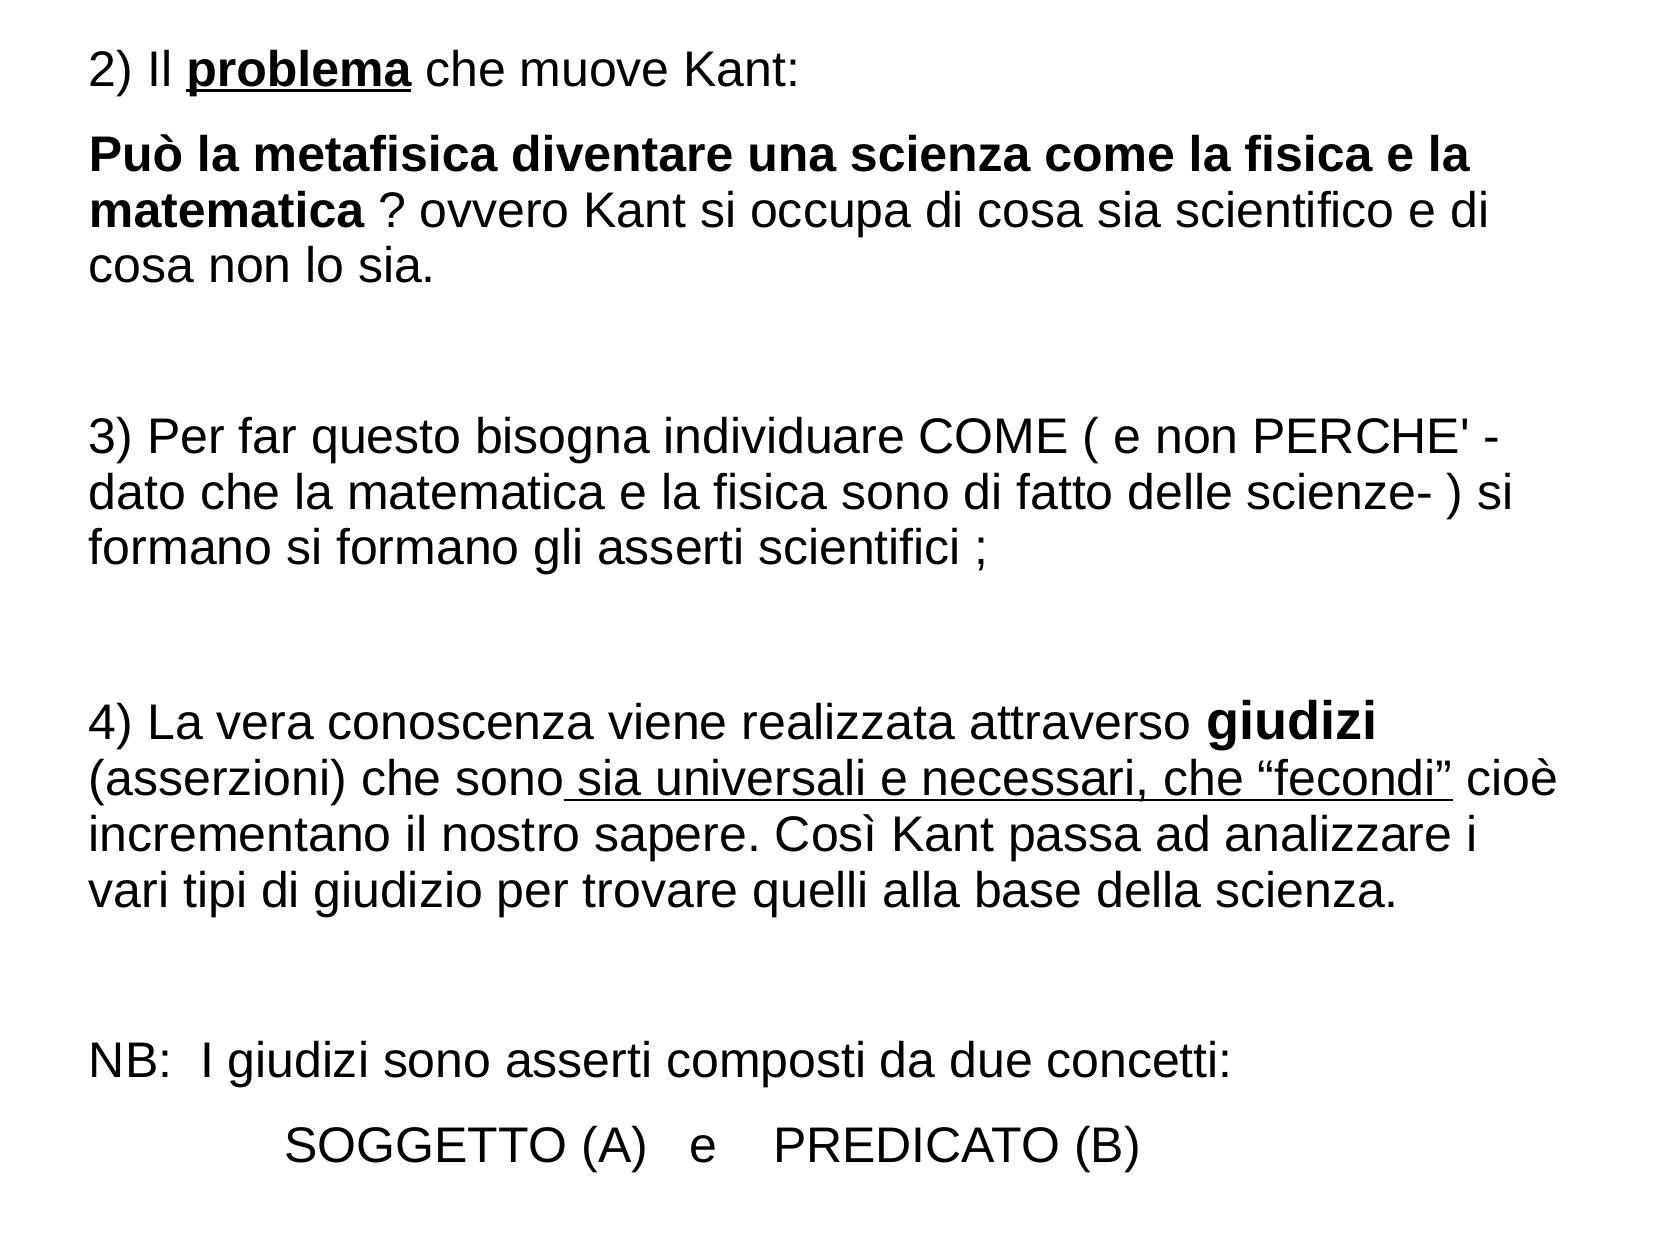

# 2) Il problema che muove Kant:
Può la metafisica diventare una scienza come la fisica e la matematica ? ovvero Kant si occupa di cosa sia scientifico e di cosa non lo sia.
3) Per far questo bisogna individuare COME ( e non PERCHE' -dato che la matematica e la fisica sono di fatto delle scienze- ) si formano si formano gli asserti scientifici ;
4) La vera conoscenza viene realizzata attraverso giudizi (asserzioni) che sono sia universali e necessari, che “fecondi” cioè incrementano il nostro sapere. Così Kant passa ad analizzare i vari tipi di giudizio per trovare quelli alla base della scienza.
NB: I giudizi sono asserti composti da due concetti:
 SOGGETTO (A) e PREDICATO (B)